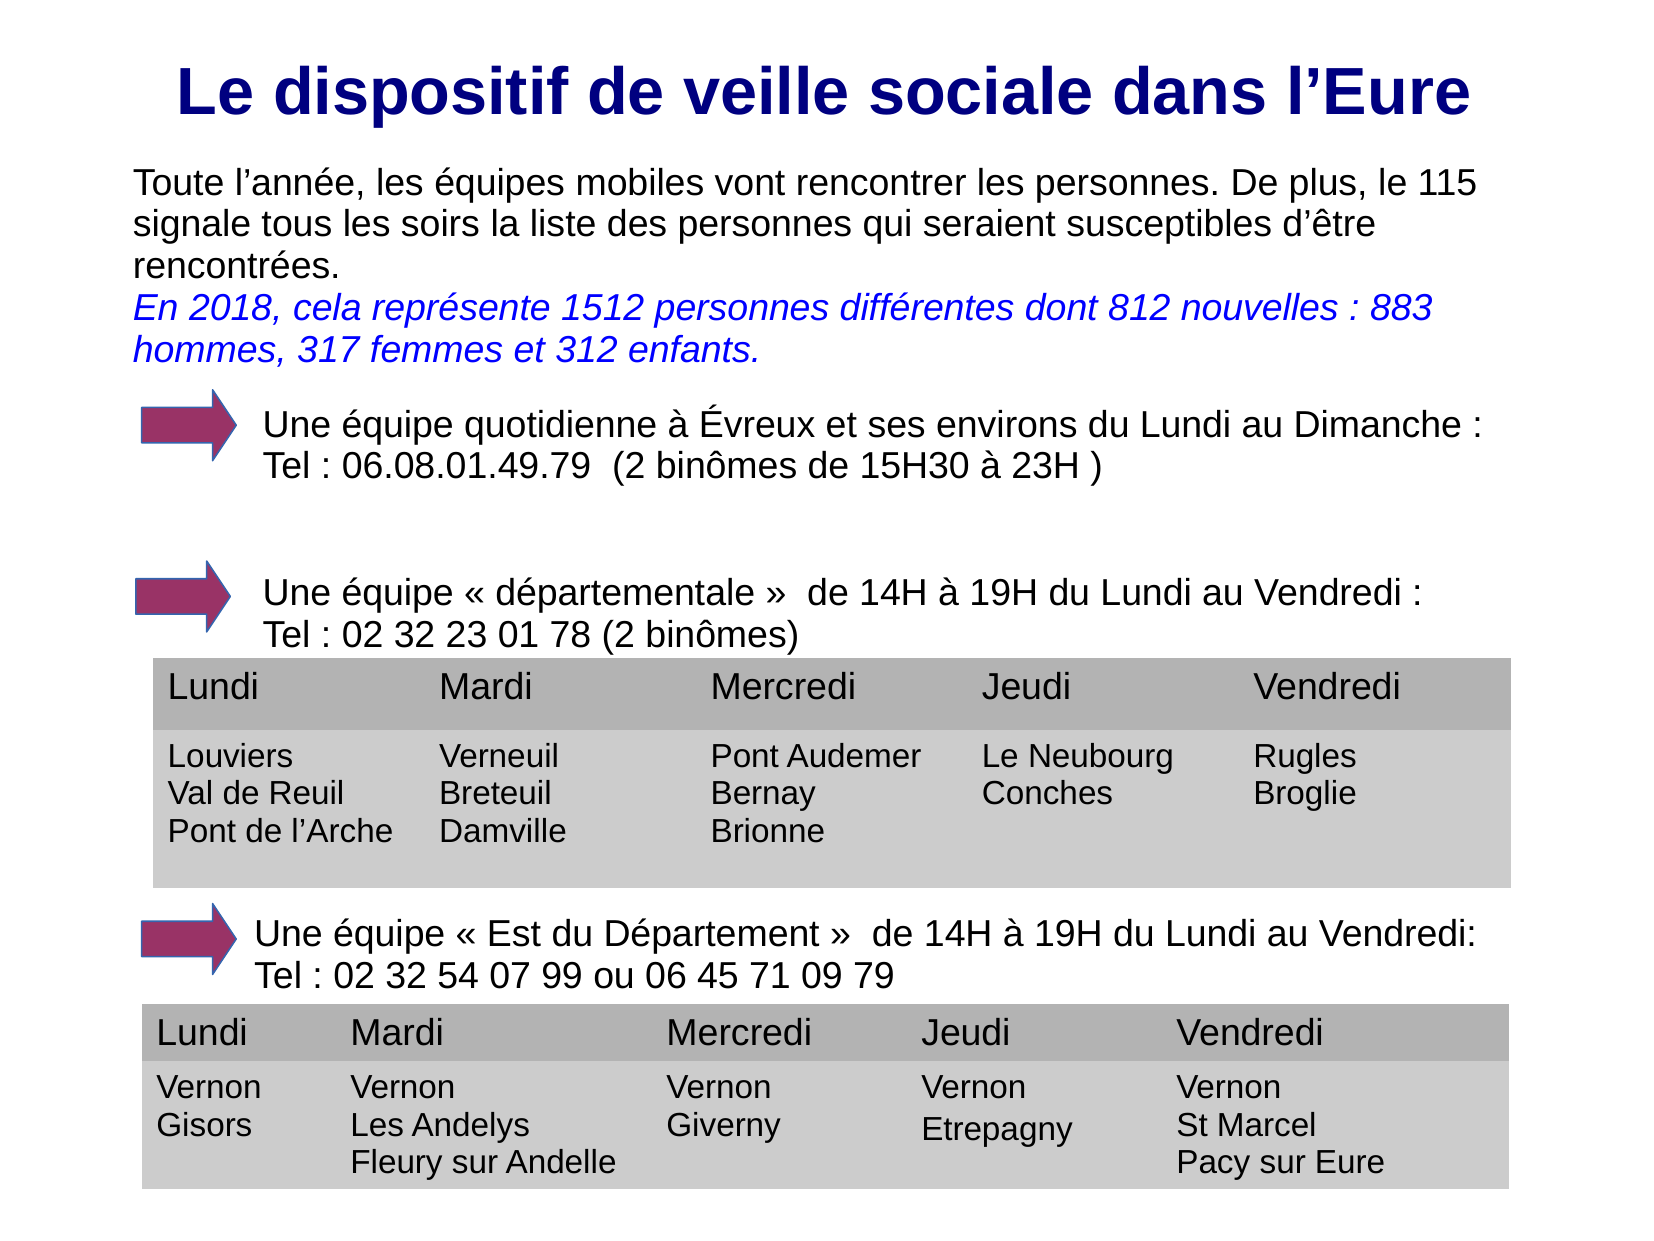

Le dispositif de veille sociale dans l’Eure
Toute l’année, les équipes mobiles vont rencontrer les personnes. De plus, le 115 signale tous les soirs la liste des personnes qui seraient susceptibles d’être rencontrées.
En 2018, cela représente 1512 personnes différentes dont 812 nouvelles : 883 hommes, 317 femmes et 312 enfants.
Une équipe quotidienne à Évreux et ses environs du Lundi au Dimanche :
Tel : 06.08.01.49.79 (2 binômes de 15H30 à 23H )
Une équipe « départementale » de 14H à 19H du Lundi au Vendredi :
Tel : 02 32 23 01 78 (2 binômes)
| Lundi | Mardi | Mercredi | Jeudi | Vendredi |
| --- | --- | --- | --- | --- |
| Louviers Val de Reuil Pont de l’Arche | Verneuil Breteuil Damville | Pont Audemer Bernay Brionne | Le Neubourg Conches | Rugles Broglie |
Une équipe « Est du Département » de 14H à 19H du Lundi au Vendredi:
Tel : 02 32 54 07 99 ou 06 45 71 09 79
| Lundi | Mardi | Mercredi | Jeudi | Vendredi |
| --- | --- | --- | --- | --- |
| Vernon Gisors | Vernon Les Andelys Fleury sur Andelle | Vernon Giverny | Vernon Etrepagny | Vernon St Marcel Pacy sur Eure |